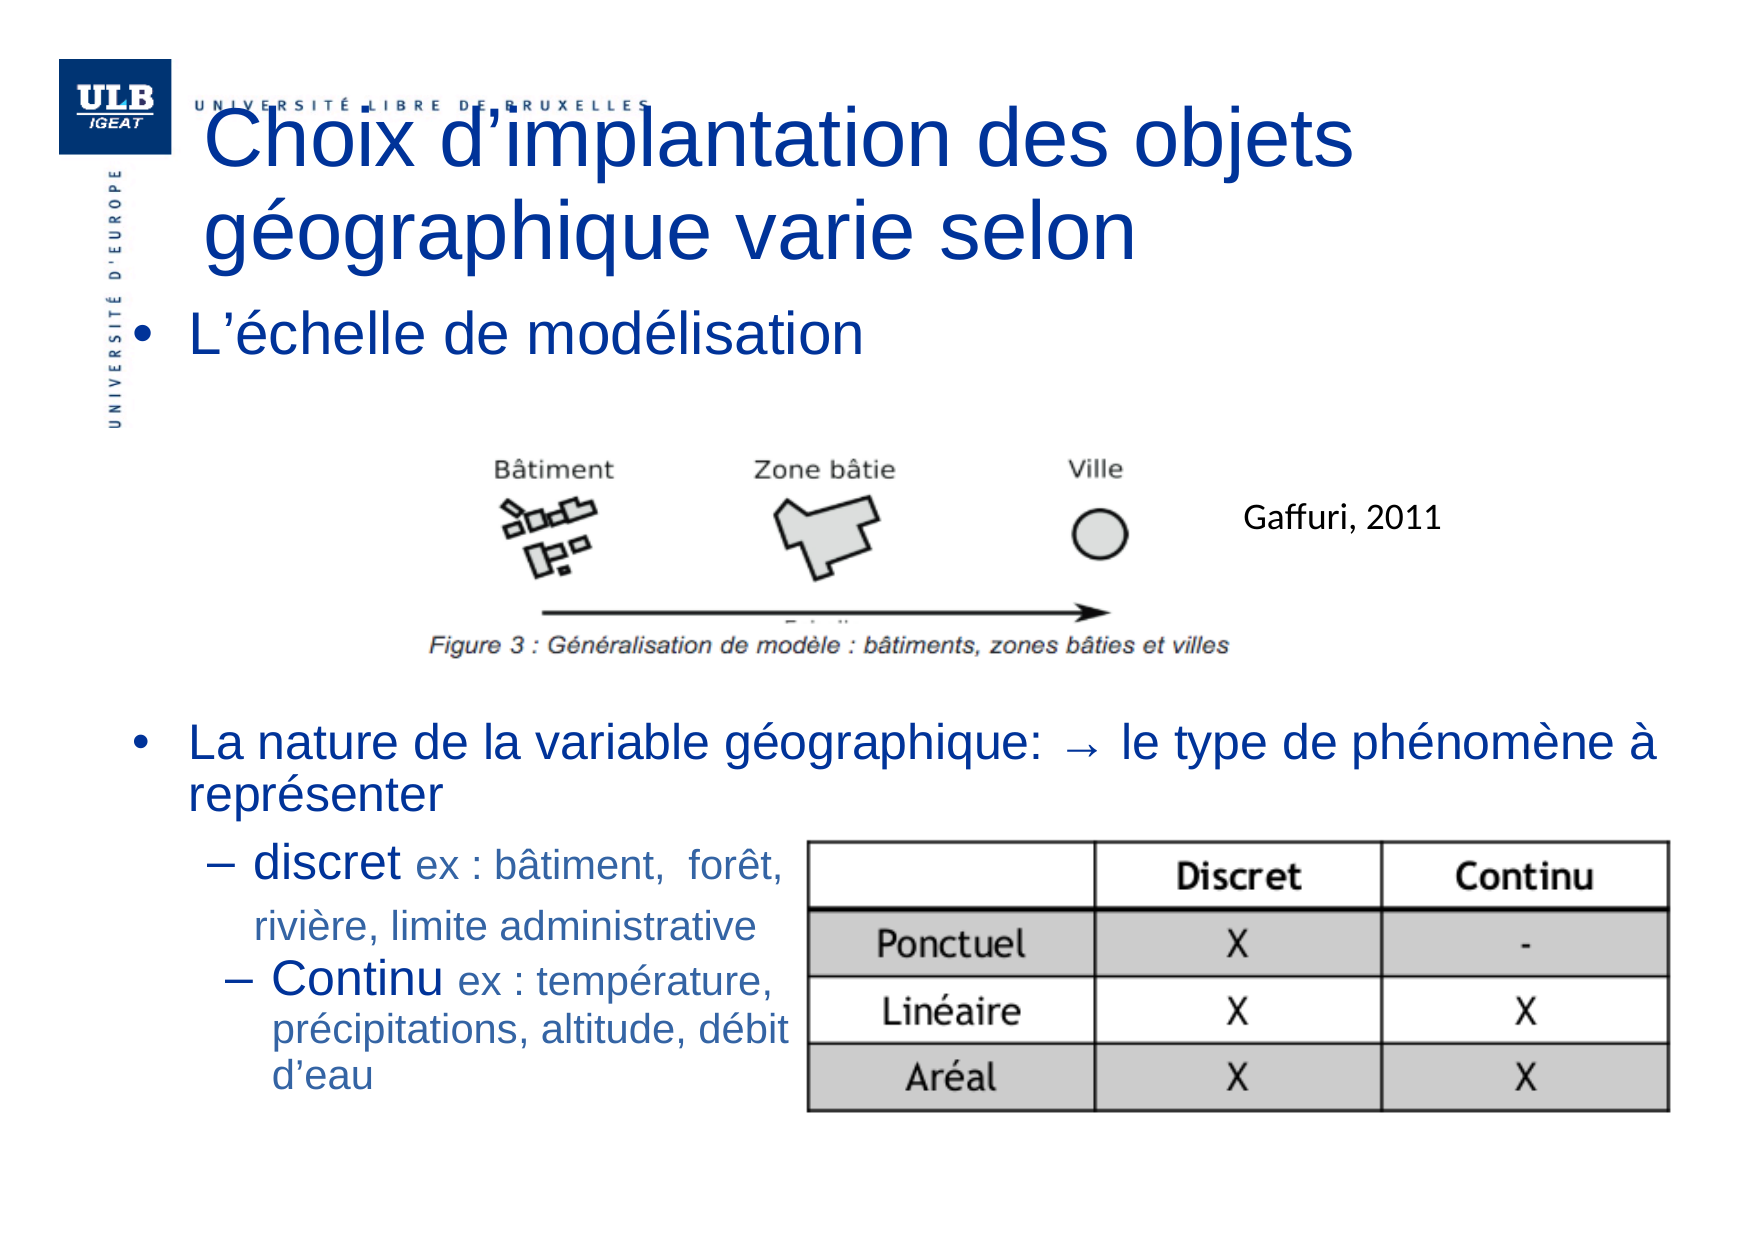

# Choix d’implantation des objets géographique varie selon
L’échelle de modélisation
La nature de la variable géographique: → le type de phénomène à représenter
discret ex : bâtiment, forêt,
rivière, limite administrative
Continu ex : température,
précipitations, altitude, débit
d’eau
Gaffuri, 2011
GEOG-F-105 - Méthodologie de la géographie humaine I
27